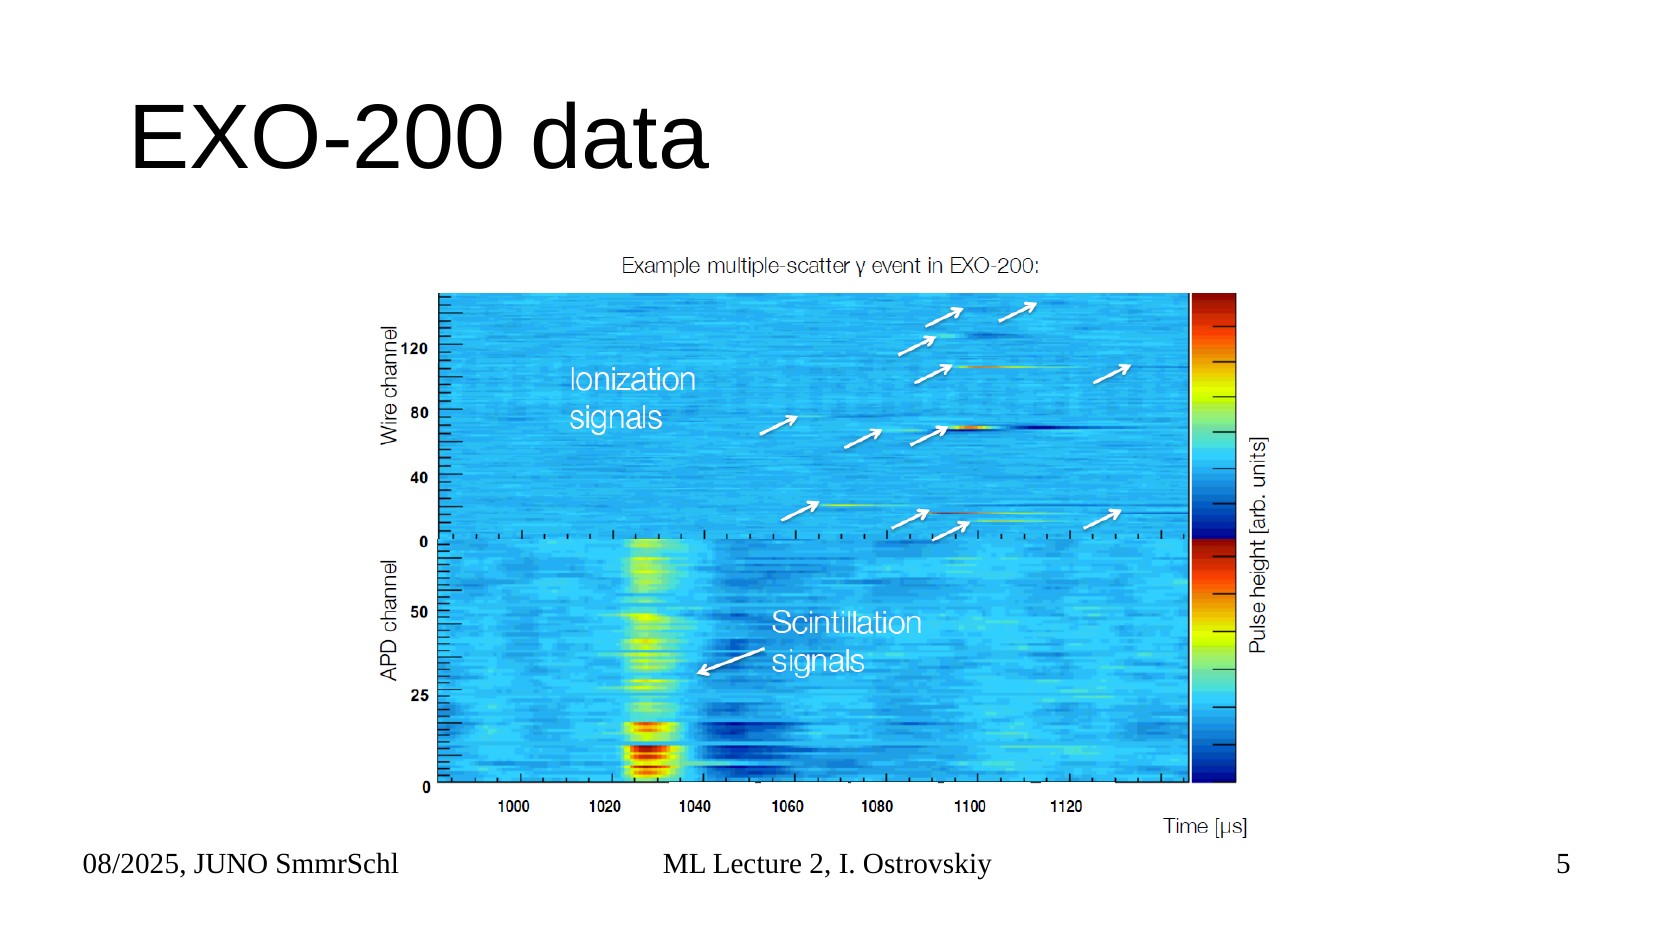

# EXO-200 data
08/2025, JUNO SmmrSchl
ML Lecture 2, I. Ostrovskiy
5